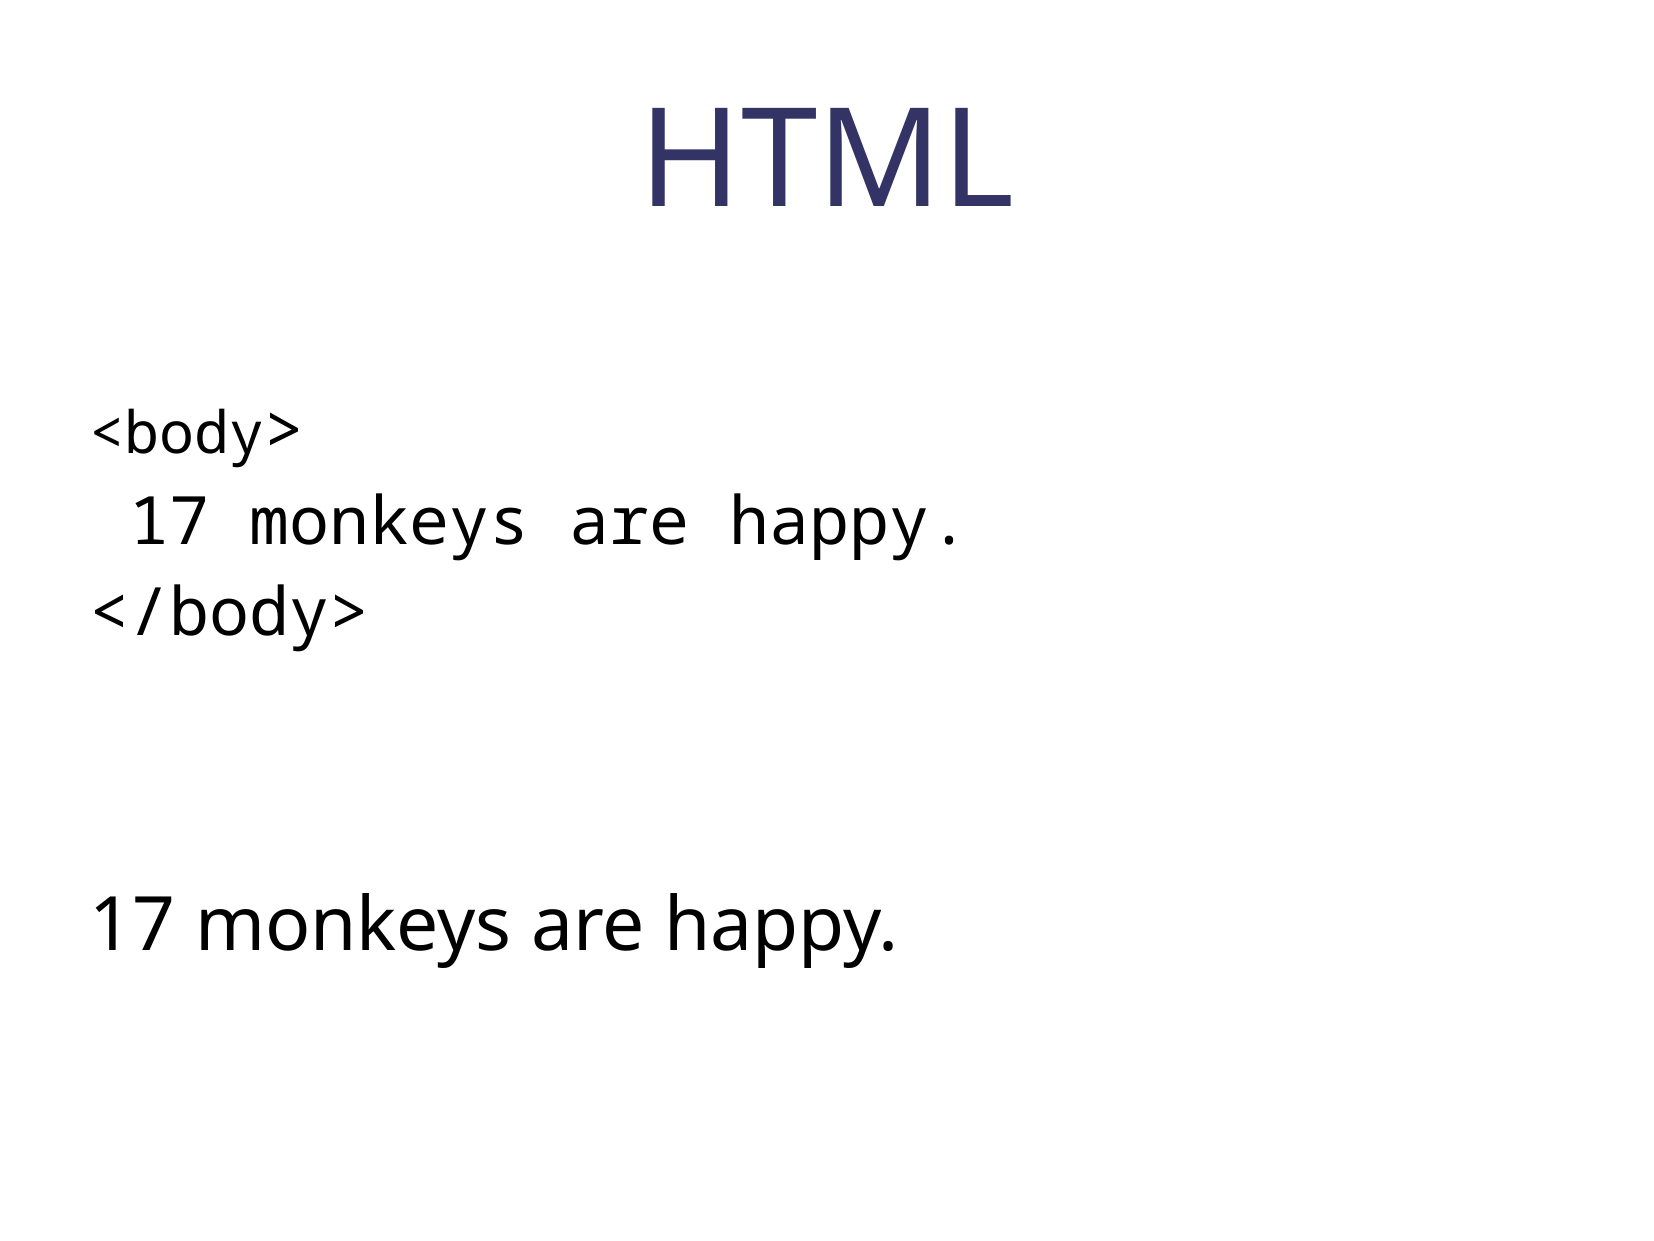

# HTML
<body>
 17 monkeys are happy.
</body>
17 monkeys are happy.